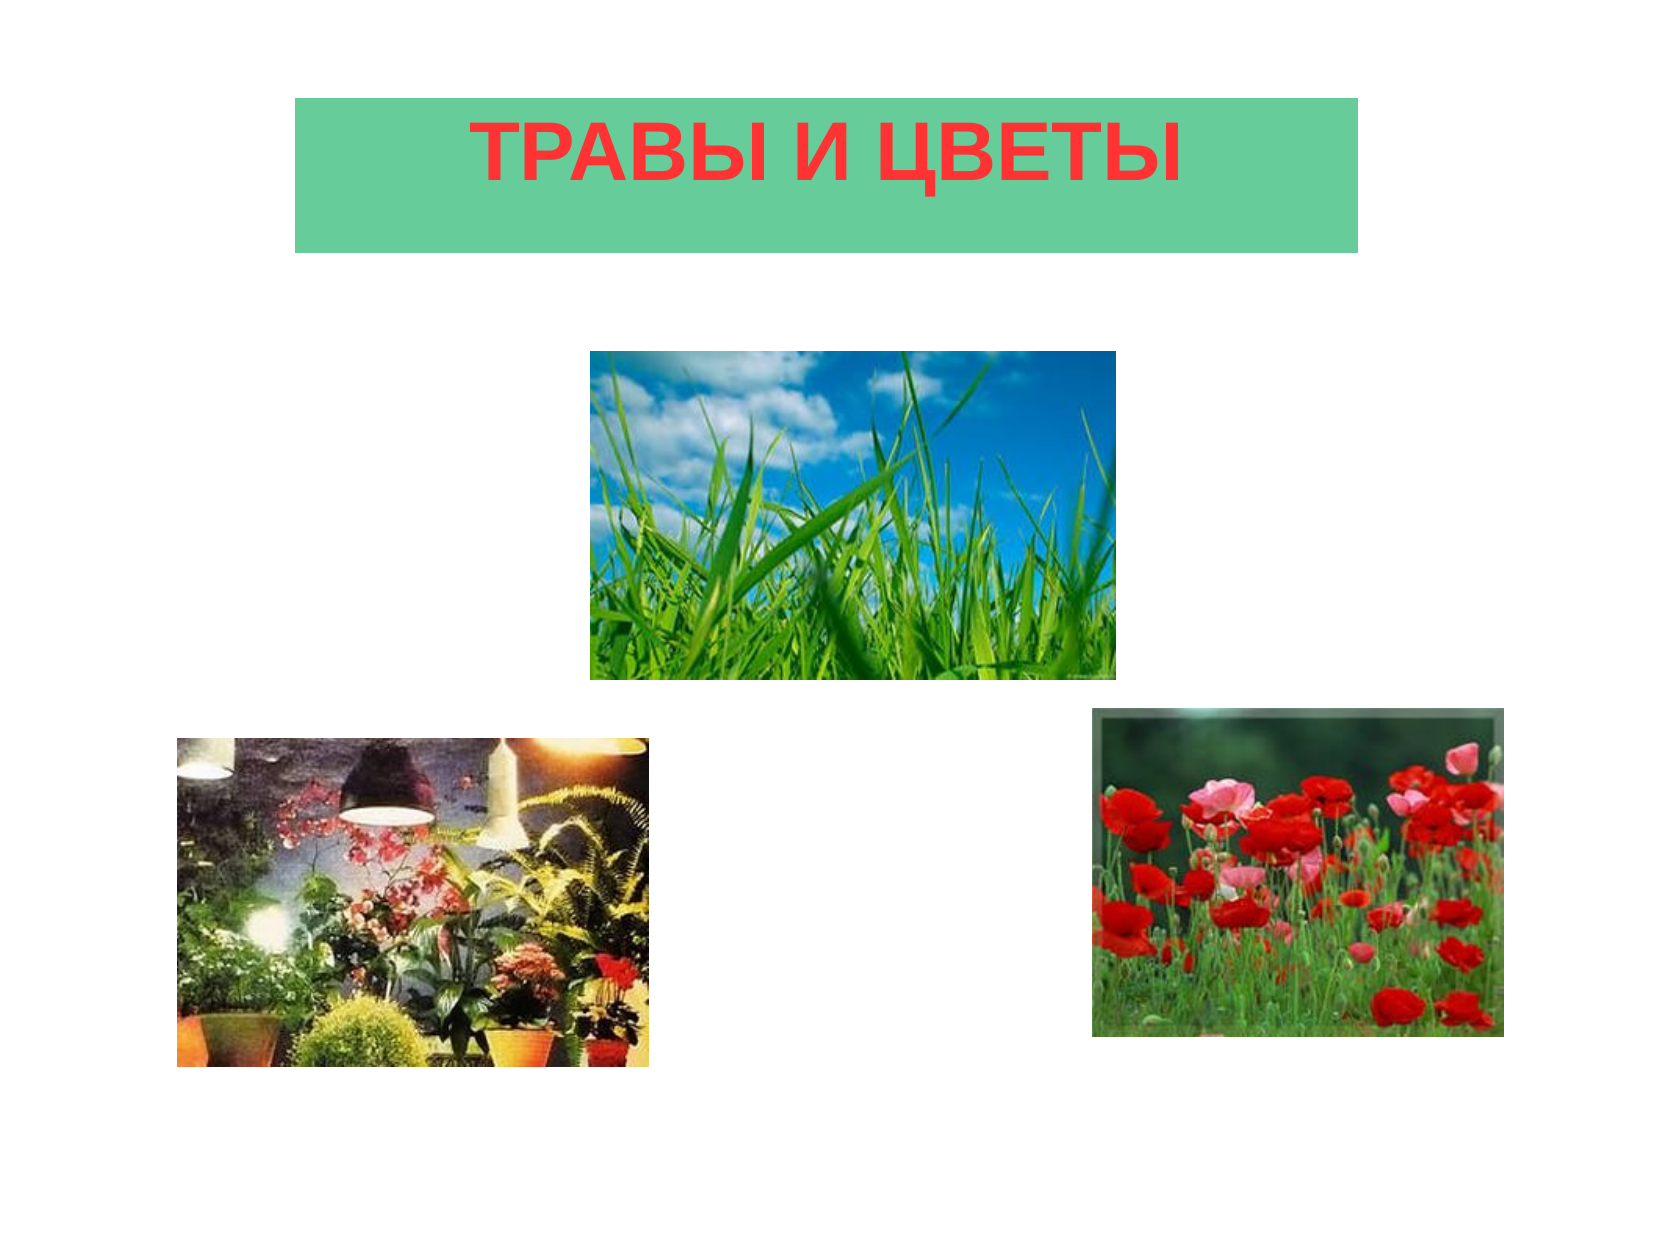

| ТРАВЫ И ЦВЕТЫ |
| --- |